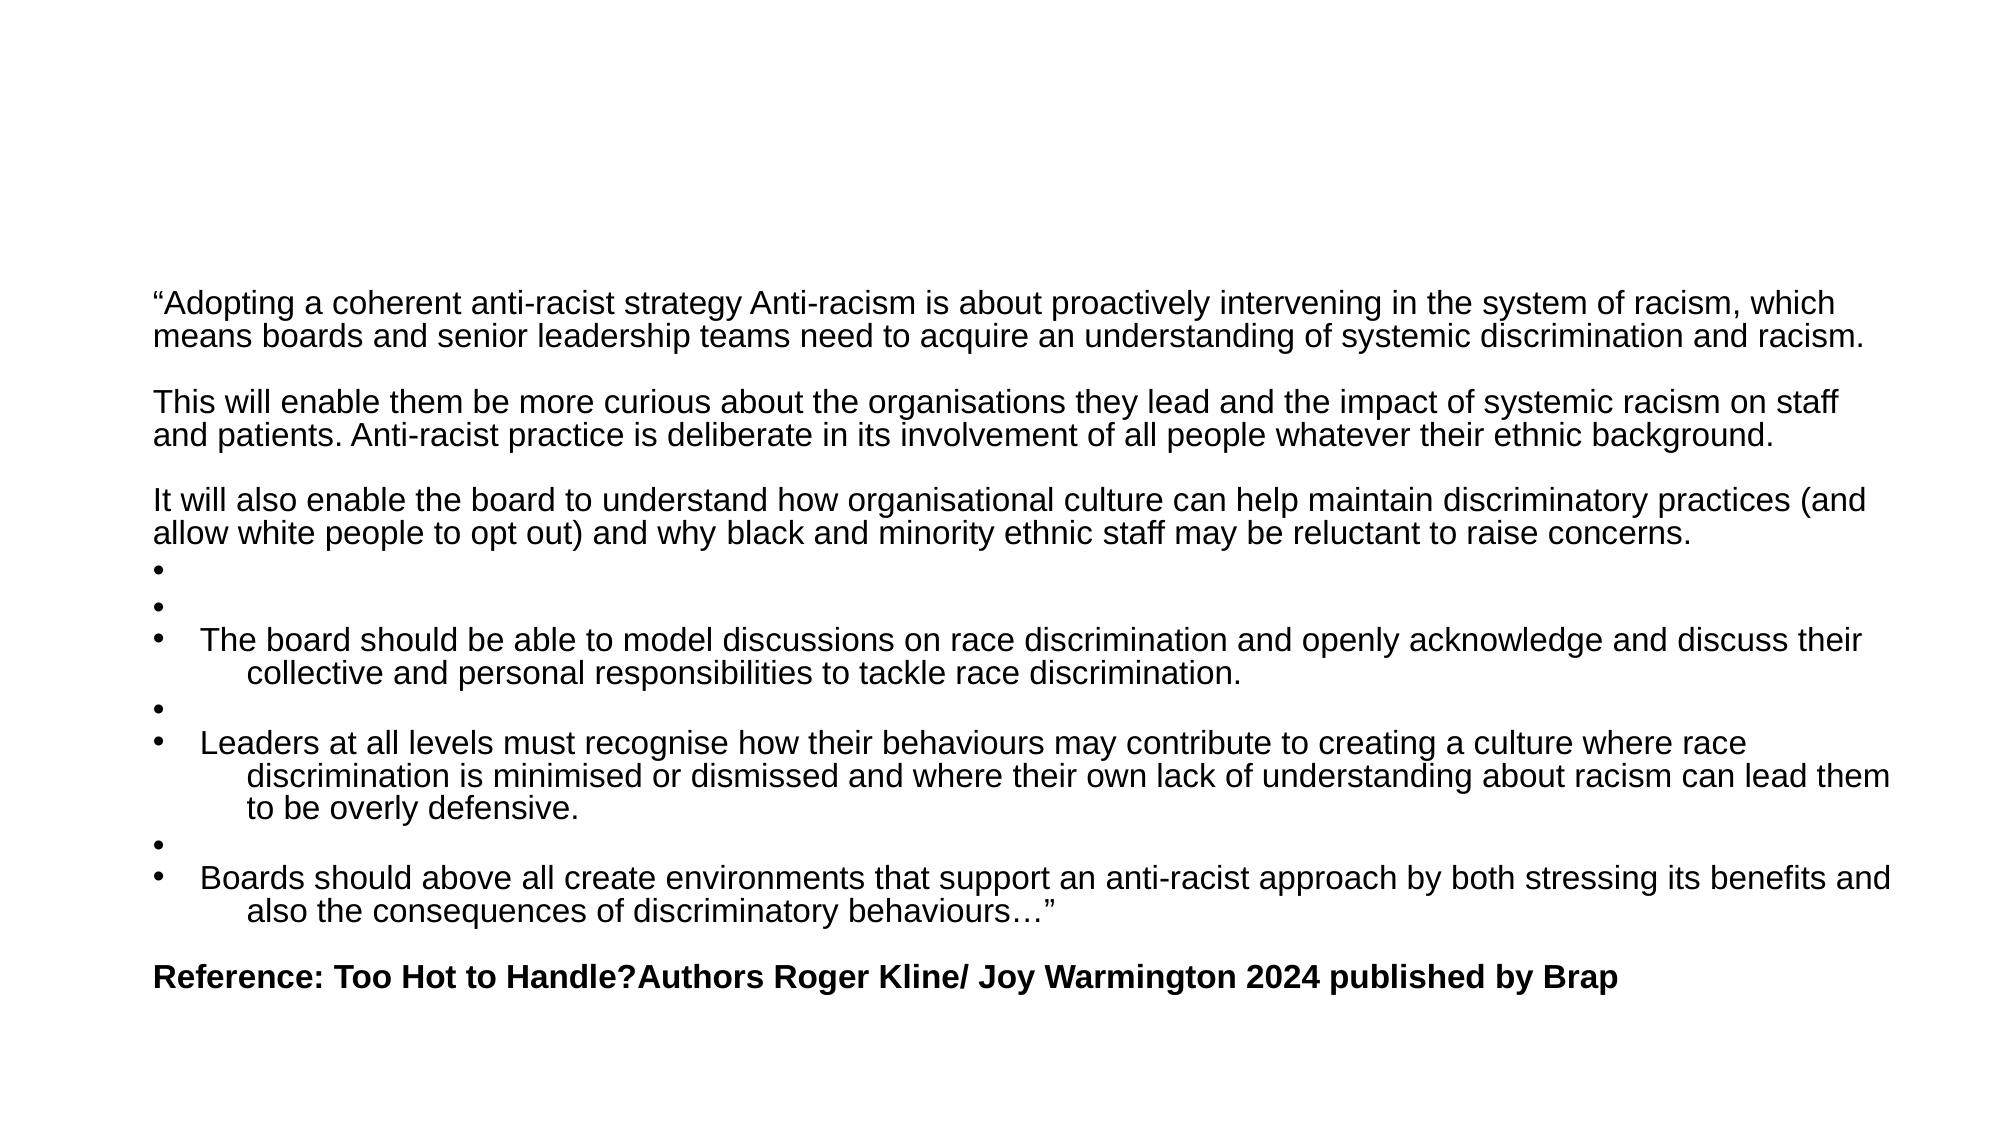

# Evidence based considerations - What this means for senior leaders
“Adopting a coherent anti-racist strategy Anti-racism is about proactively intervening in the system of racism, which means boards and senior leadership teams need to acquire an understanding of systemic discrimination and racism.
This will enable them be more curious about the organisations they lead and the impact of systemic racism on staff and patients. Anti-racist practice is deliberate in its involvement of all people whatever their ethnic background.
It will also enable the board to understand how organisational culture can help maintain discriminatory practices (and allow white people to opt out) and why black and minority ethnic staff may be reluctant to raise concerns.
The board should be able to model discussions on race discrimination and openly acknowledge and discuss their collective and personal responsibilities to tackle race discrimination.
Leaders at all levels must recognise how their behaviours may contribute to creating a culture where race discrimination is minimised or dismissed and where their own lack of understanding about racism can lead them to be overly defensive.
Boards should above all create environments that support an anti-racist approach by both stressing its benefits and also the consequences of discriminatory behaviours…”
Reference: Too Hot to Handle?Authors Roger Kline/ Joy Warmington 2024 published by Brap